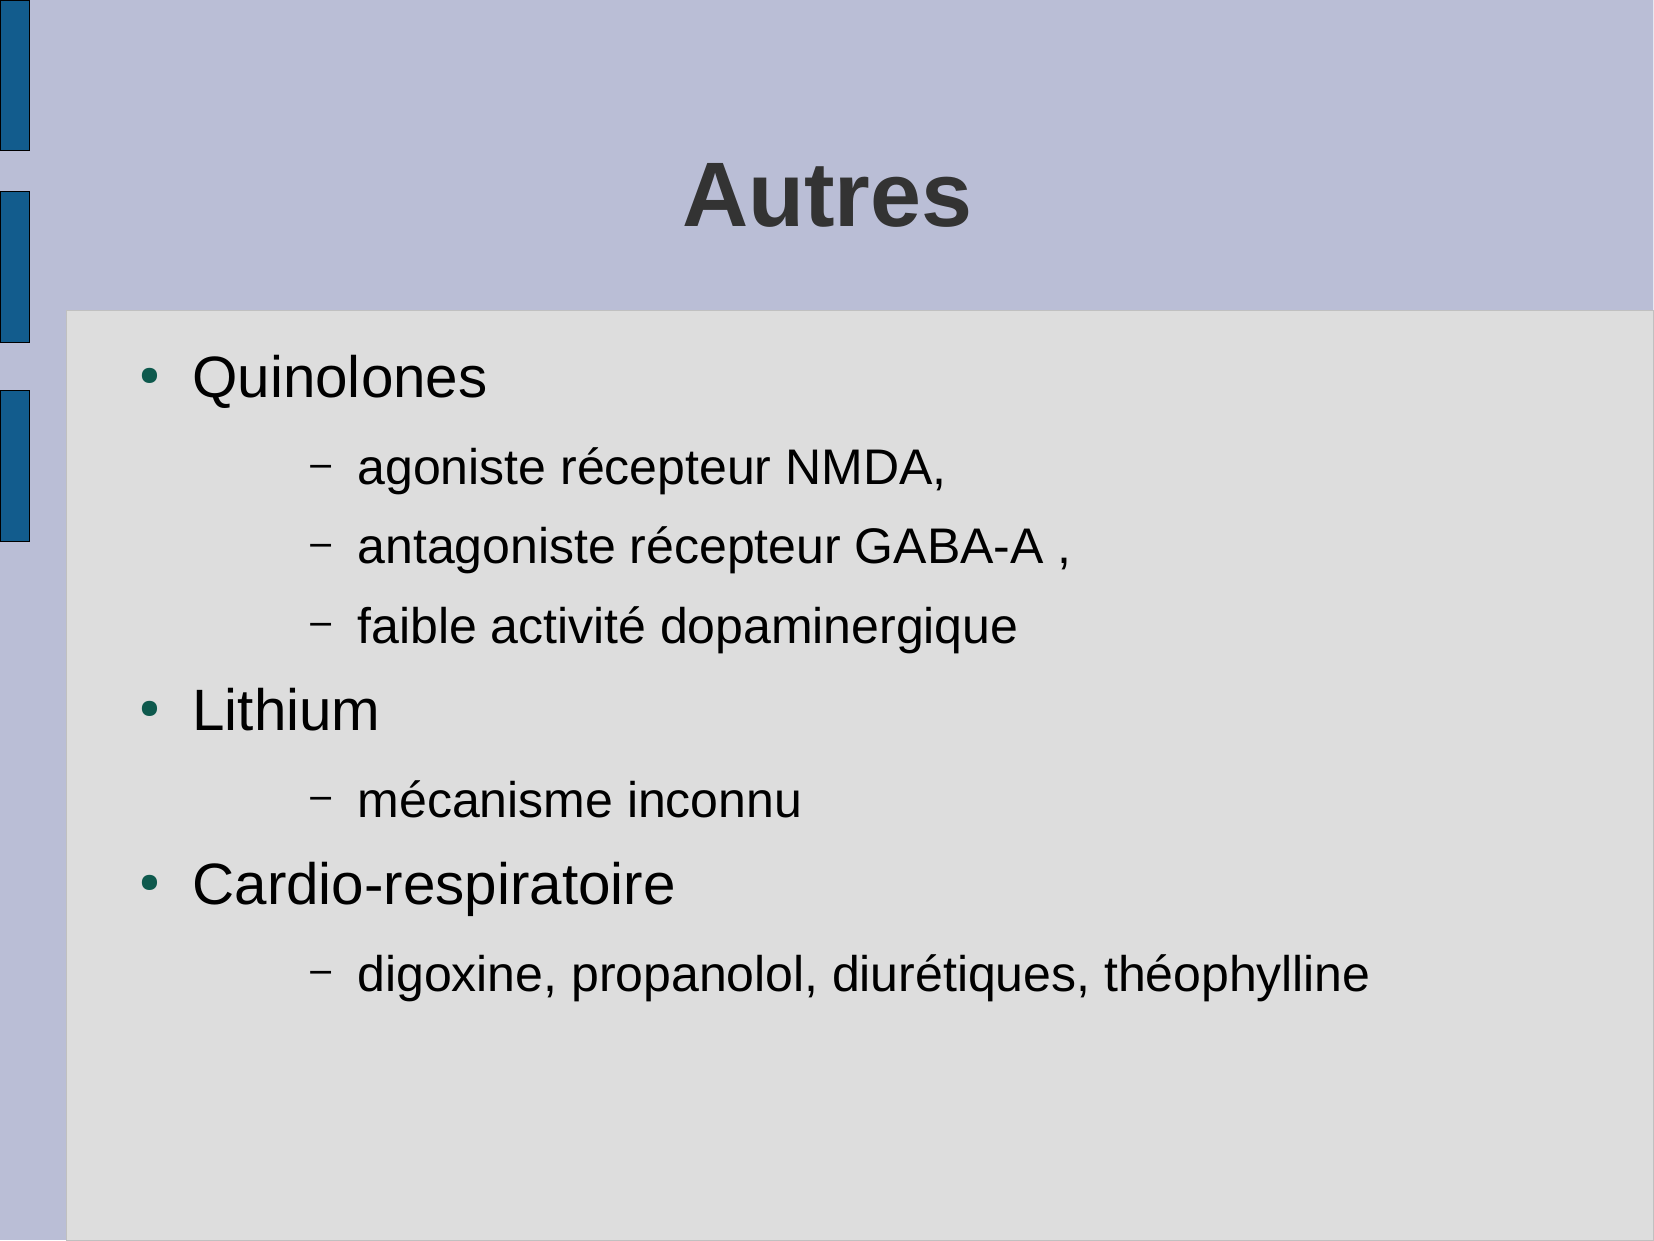

# Autres
Quinolones
agoniste récepteur NMDA,
antagoniste récepteur GABA-A ,
faible activité dopaminergique
Lithium
mécanisme inconnu
Cardio-respiratoire
digoxine, propanolol, diurétiques, théophylline